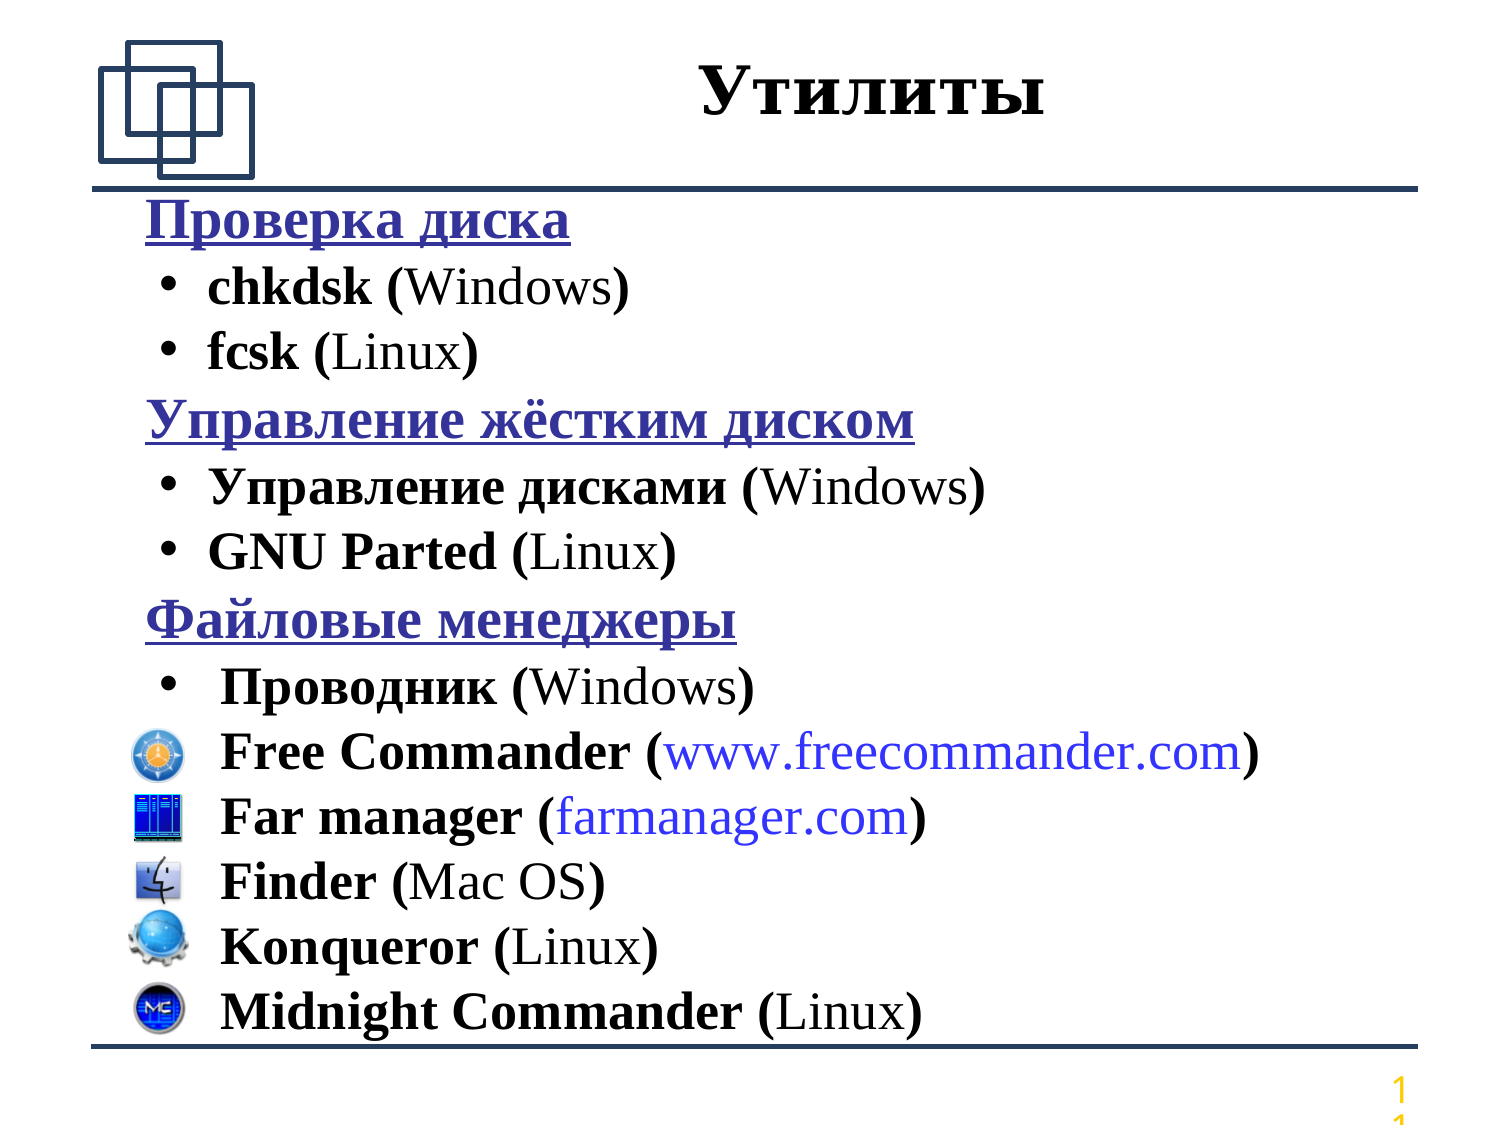

# Утилиты
Проверка диска
chkdsk (Windows)
fcsk (Linux)
Управление жёстким диском
Управление дисками (Windows)
GNU Parted (Linux)
Файловые менеджеры
 Проводник (Windows)
 Free Commander (www.freecommander.com)
 Far manager (farmanager.com)
 Finder (Mac OS)
 Konqueror (Linux)
 Midnight Commander (Linux)